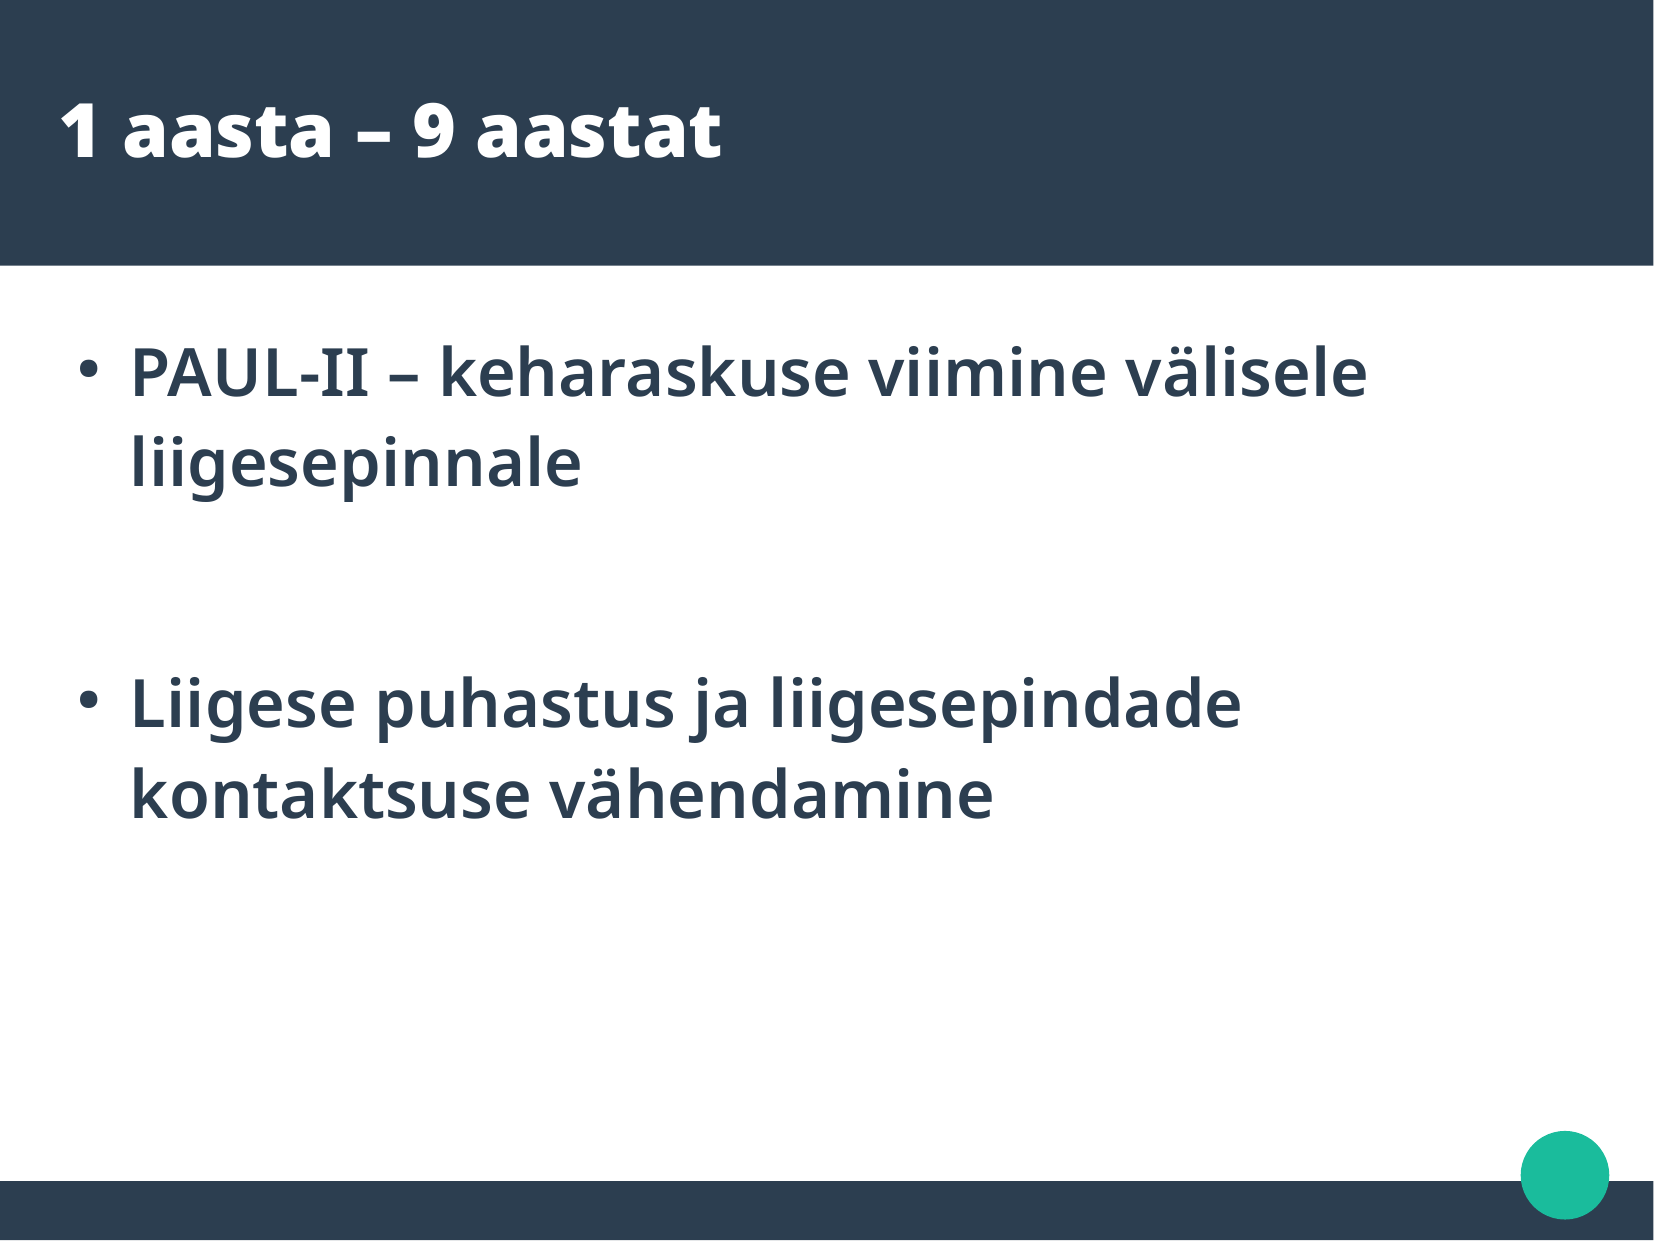

# 1 aasta – 9 aastat
PAUL-II – keharaskuse viimine välisele liigesepinnale
Liigese puhastus ja liigesepindade kontaktsuse vähendamine